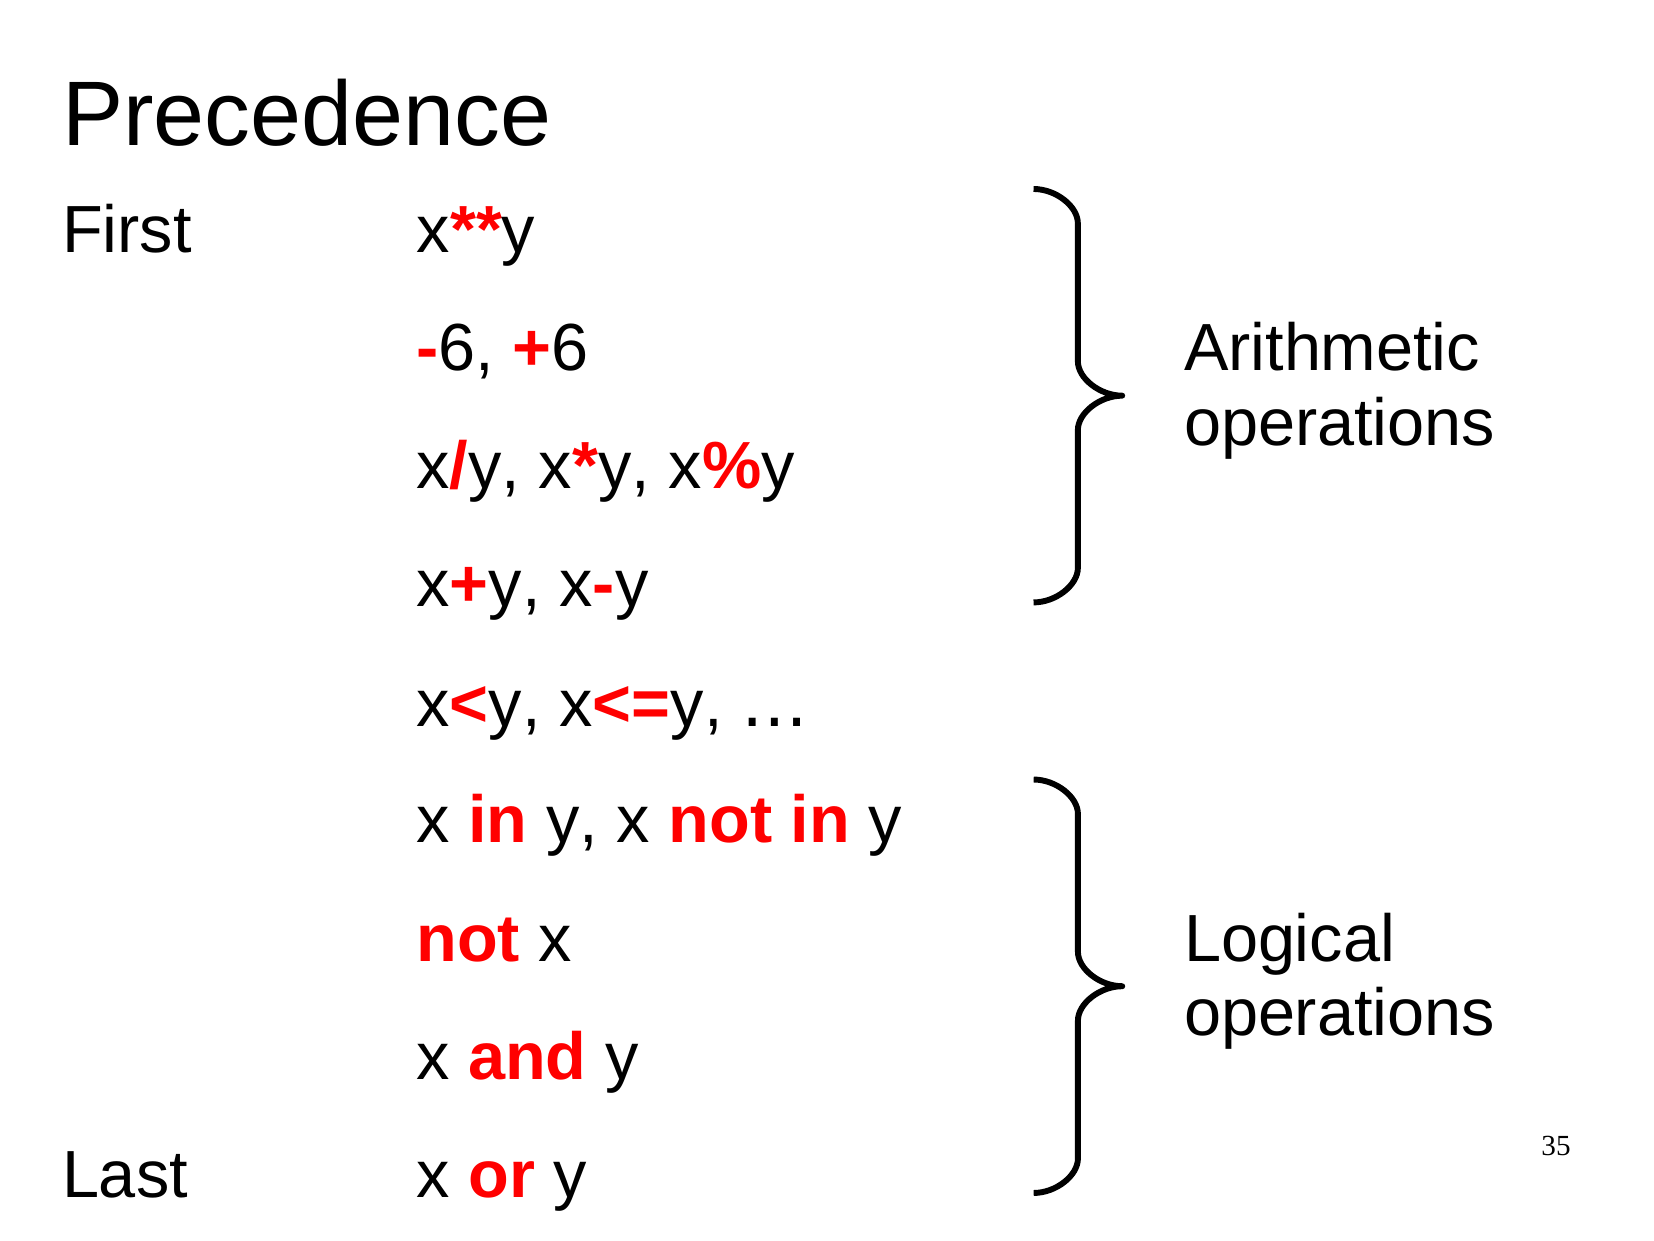

Precedence
First
x**y
-6, +6
Arithmetic
operations
x/y, x*y, x%y
x+y, x-y
x<y, x<=y, …
x in y, x not in y
not x
Logical
operations
x and y
35
Last
x or y